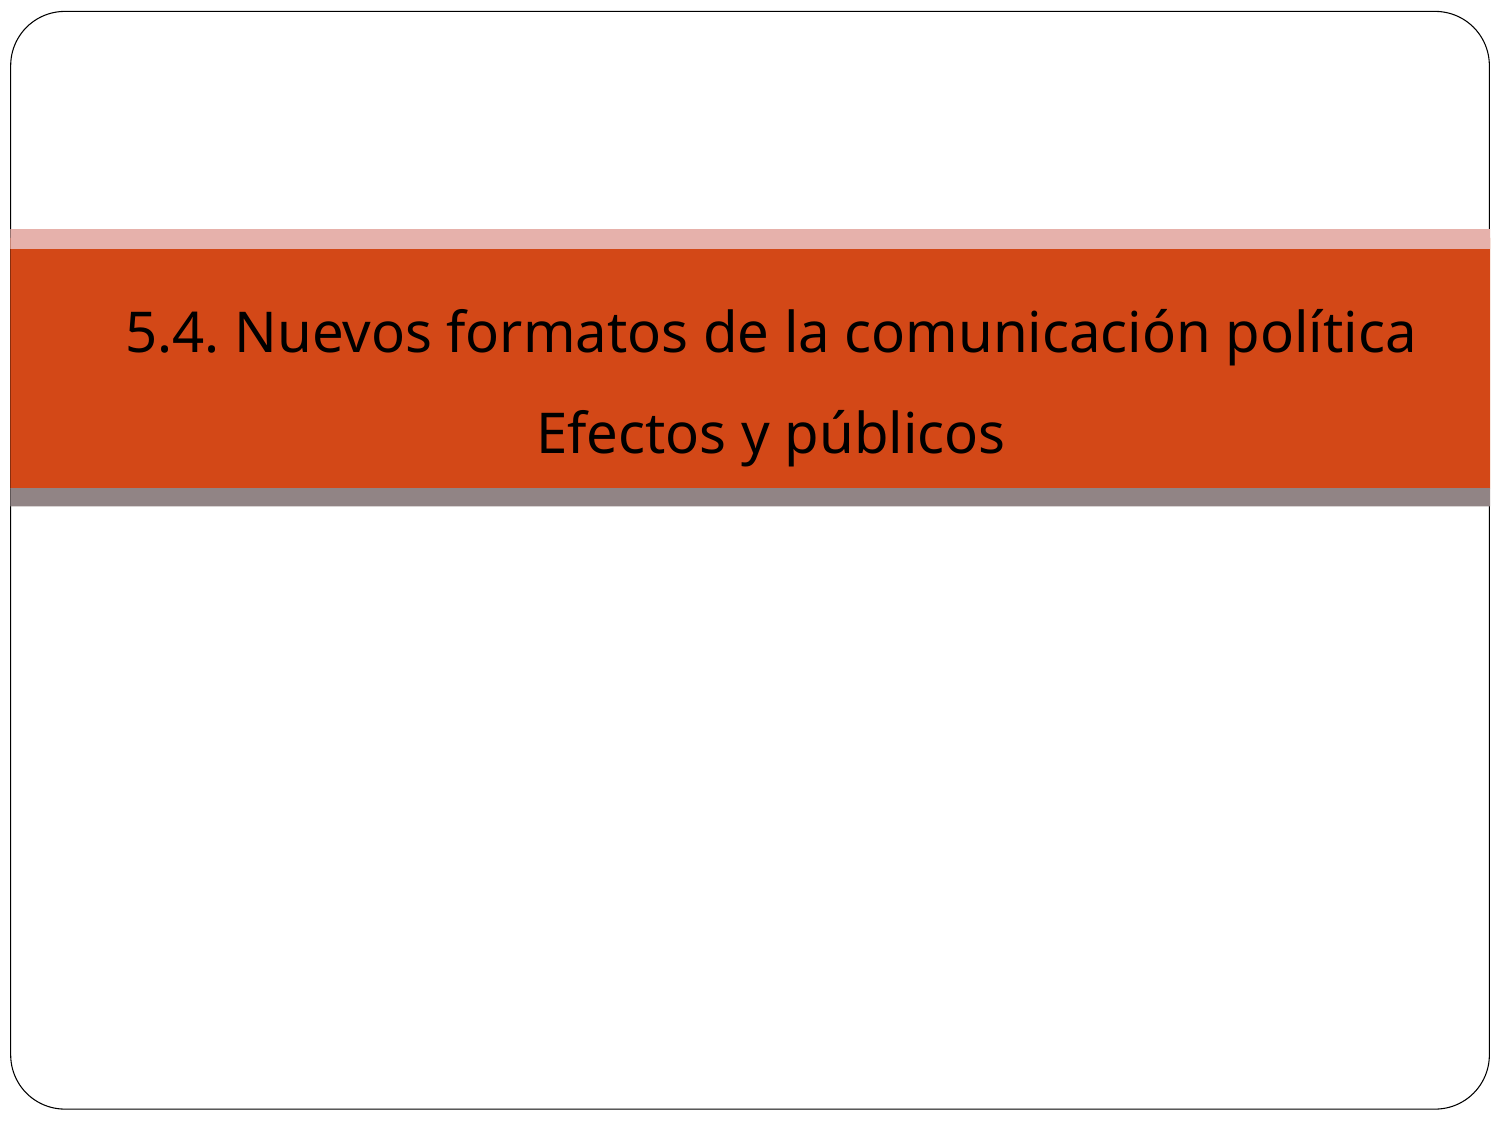

5.4. Nuevos formatos de la comunicación política
Efectos y públicos
#